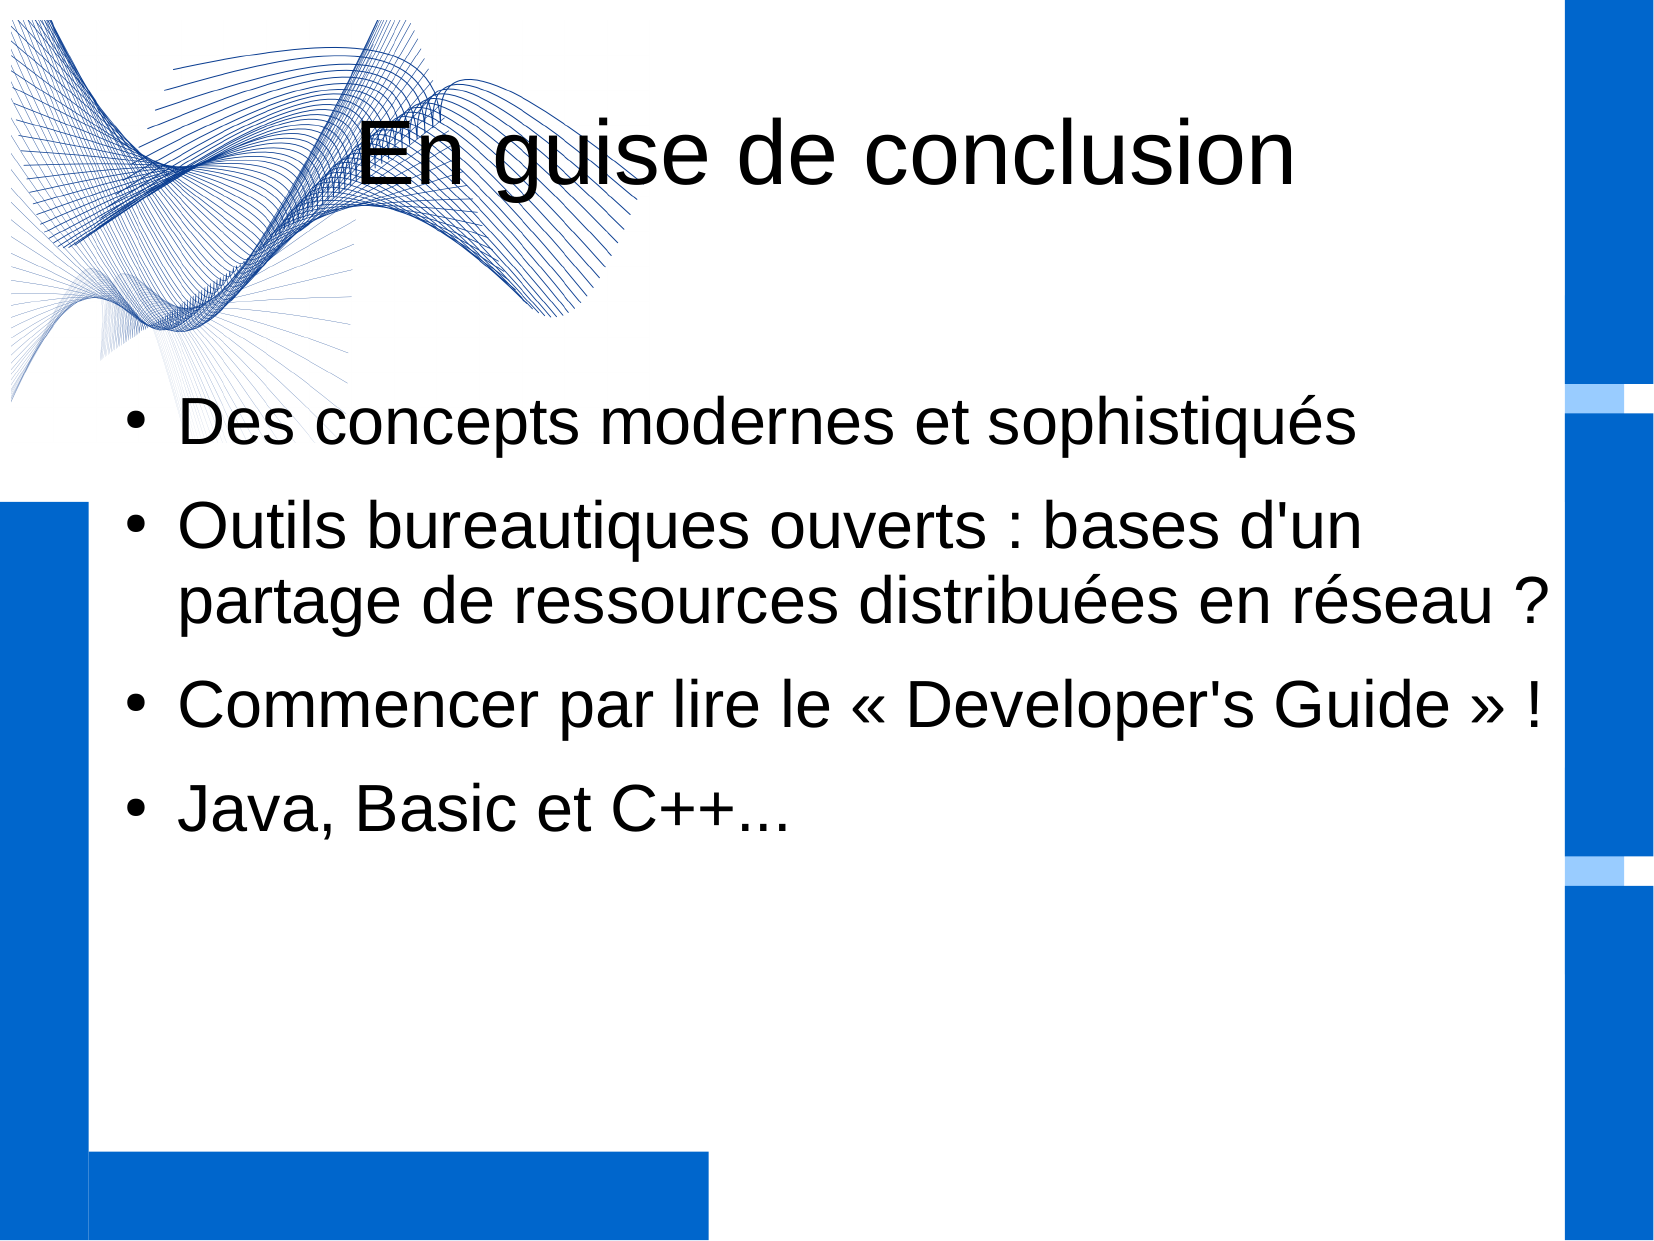

# En guise de conclusion
Des concepts modernes et sophistiqués
Outils bureautiques ouverts : bases d'un partage de ressources distribuées en réseau ?
Commencer par lire le « Developer's Guide » !
Java, Basic et C++...